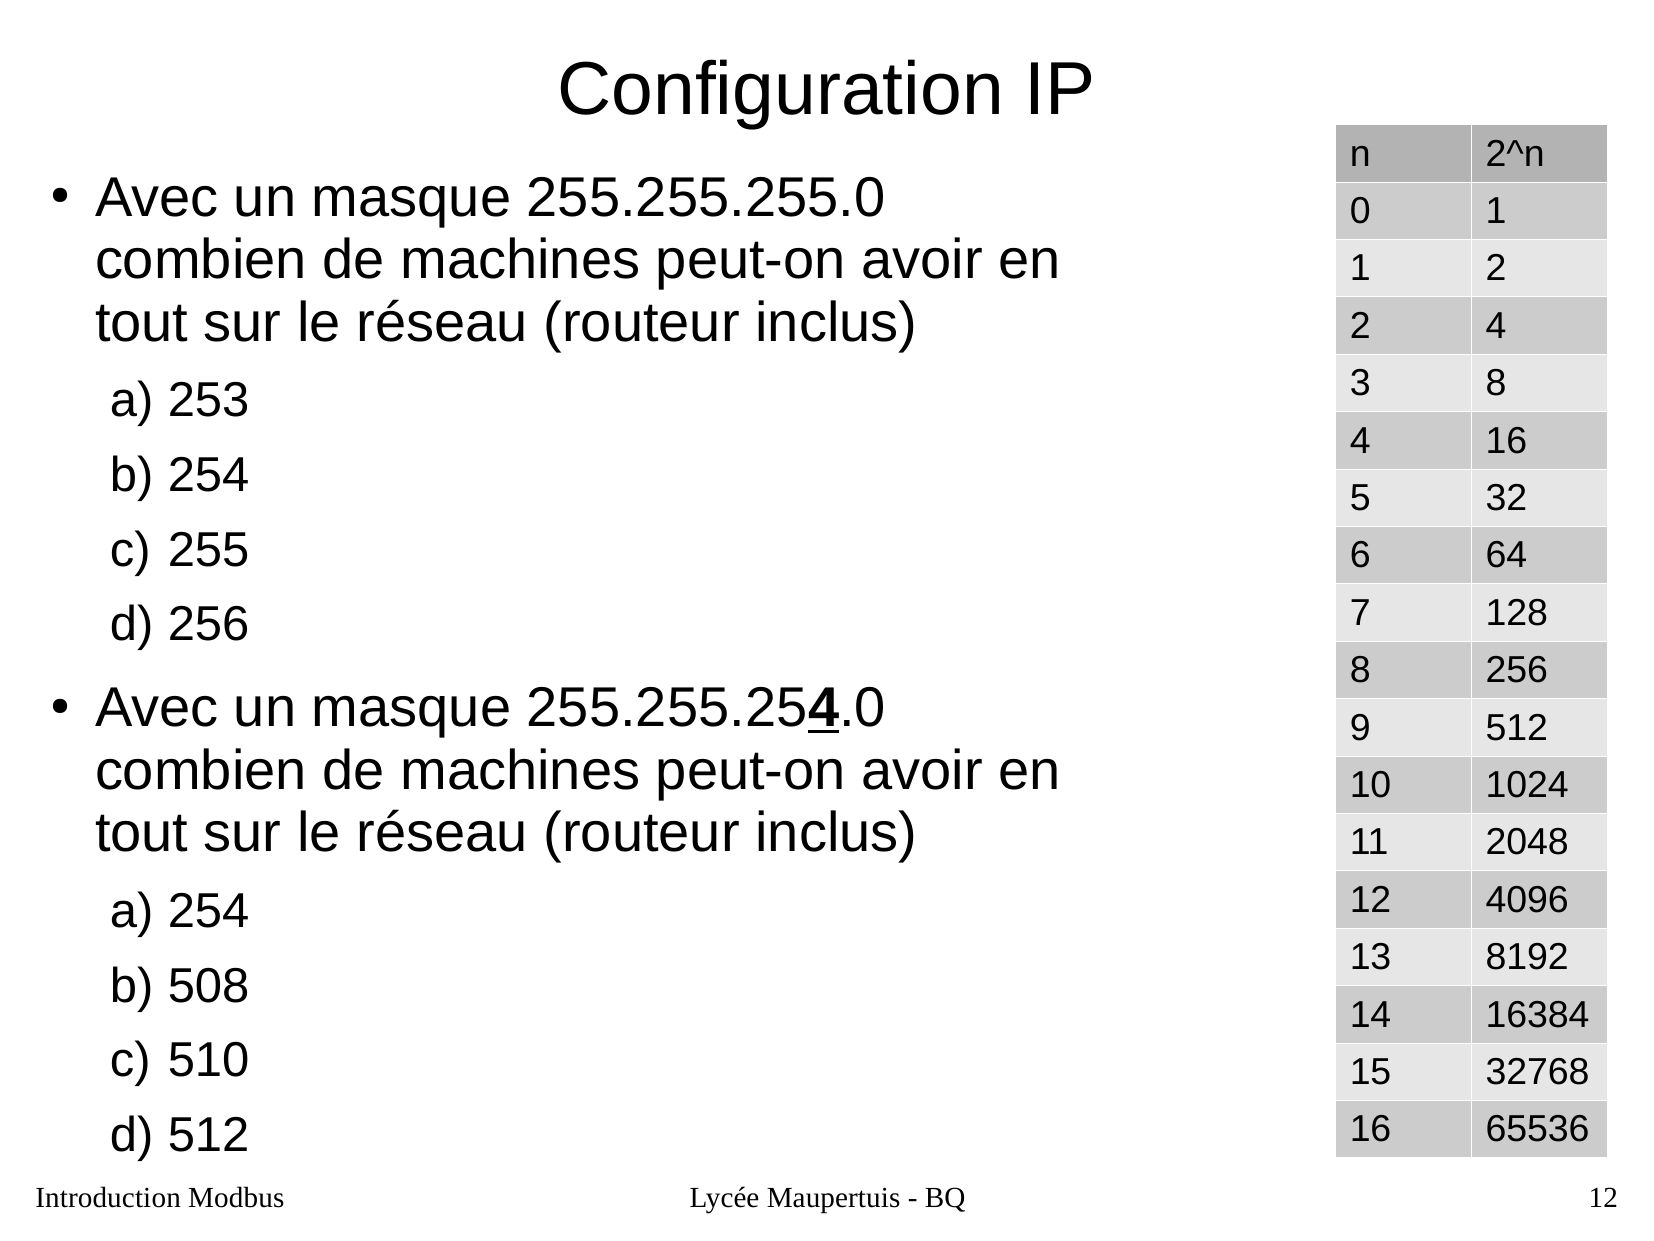

# Configuration IP
| n | 2^n |
| --- | --- |
| 0 | 1 |
| 1 | 2 |
| 2 | 4 |
| 3 | 8 |
| 4 | 16 |
| 5 | 32 |
| 6 | 64 |
| 7 | 128 |
| 8 | 256 |
| 9 | 512 |
| 10 | 1024 |
| 11 | 2048 |
| 12 | 4096 |
| 13 | 8192 |
| 14 | 16384 |
| 15 | 32768 |
| 16 | 65536 |
Avec un masque 255.255.255.0
combien de machines peut-on avoir en tout sur le réseau (routeur inclus)
 253
 254
 255
 256
Avec un masque 255.255.254.0
combien de machines peut-on avoir en tout sur le réseau (routeur inclus)
 254
 508
 510
 512
Introduction Modbus
Lycée Maupertuis - BQ
12